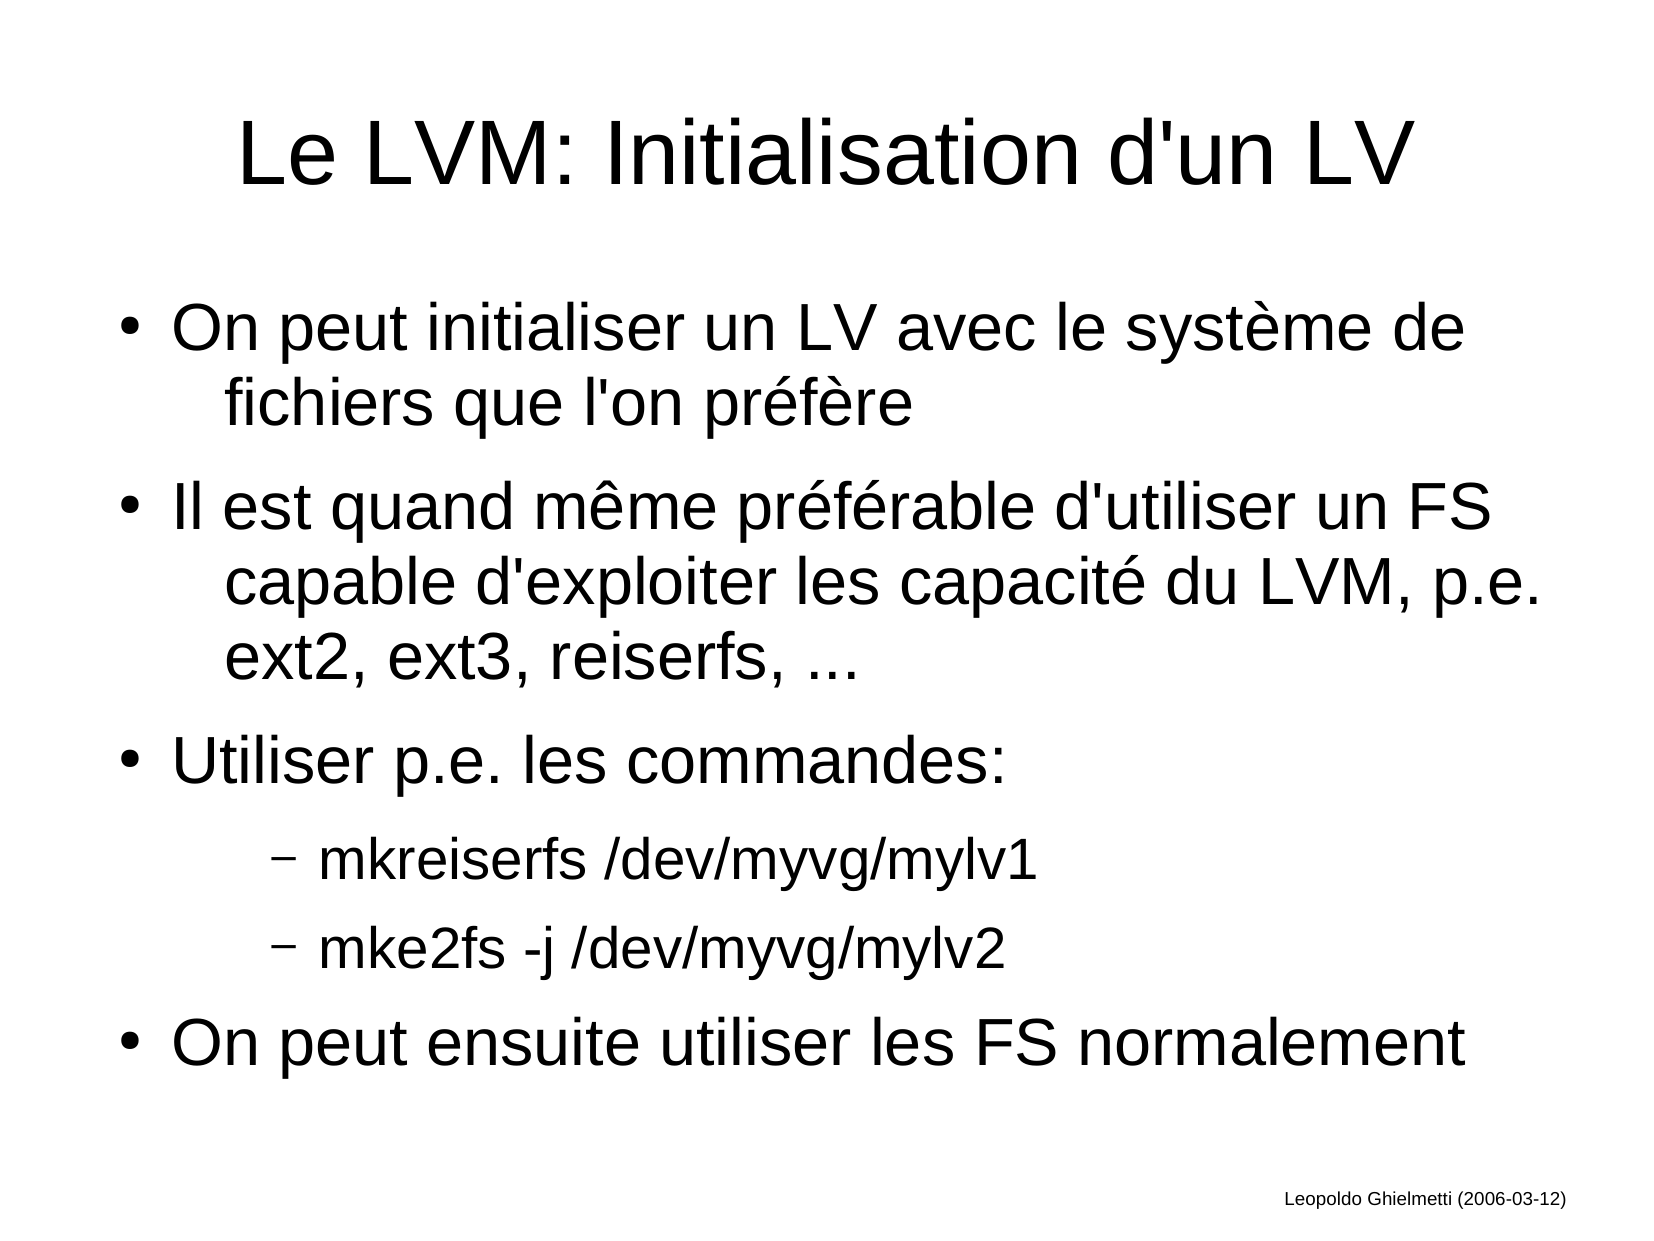

# Le LVM: Initialisation d'un LV
On peut initialiser un LV avec le système de fichiers que l'on préfère
Il est quand même préférable d'utiliser un FS capable d'exploiter les capacité du LVM, p.e. ext2, ext3, reiserfs, ...
Utiliser p.e. les commandes:
mkreiserfs /dev/myvg/mylv1
mke2fs -j /dev/myvg/mylv2
On peut ensuite utiliser les FS normalement
Leopoldo Ghielmetti (2006-03-12)